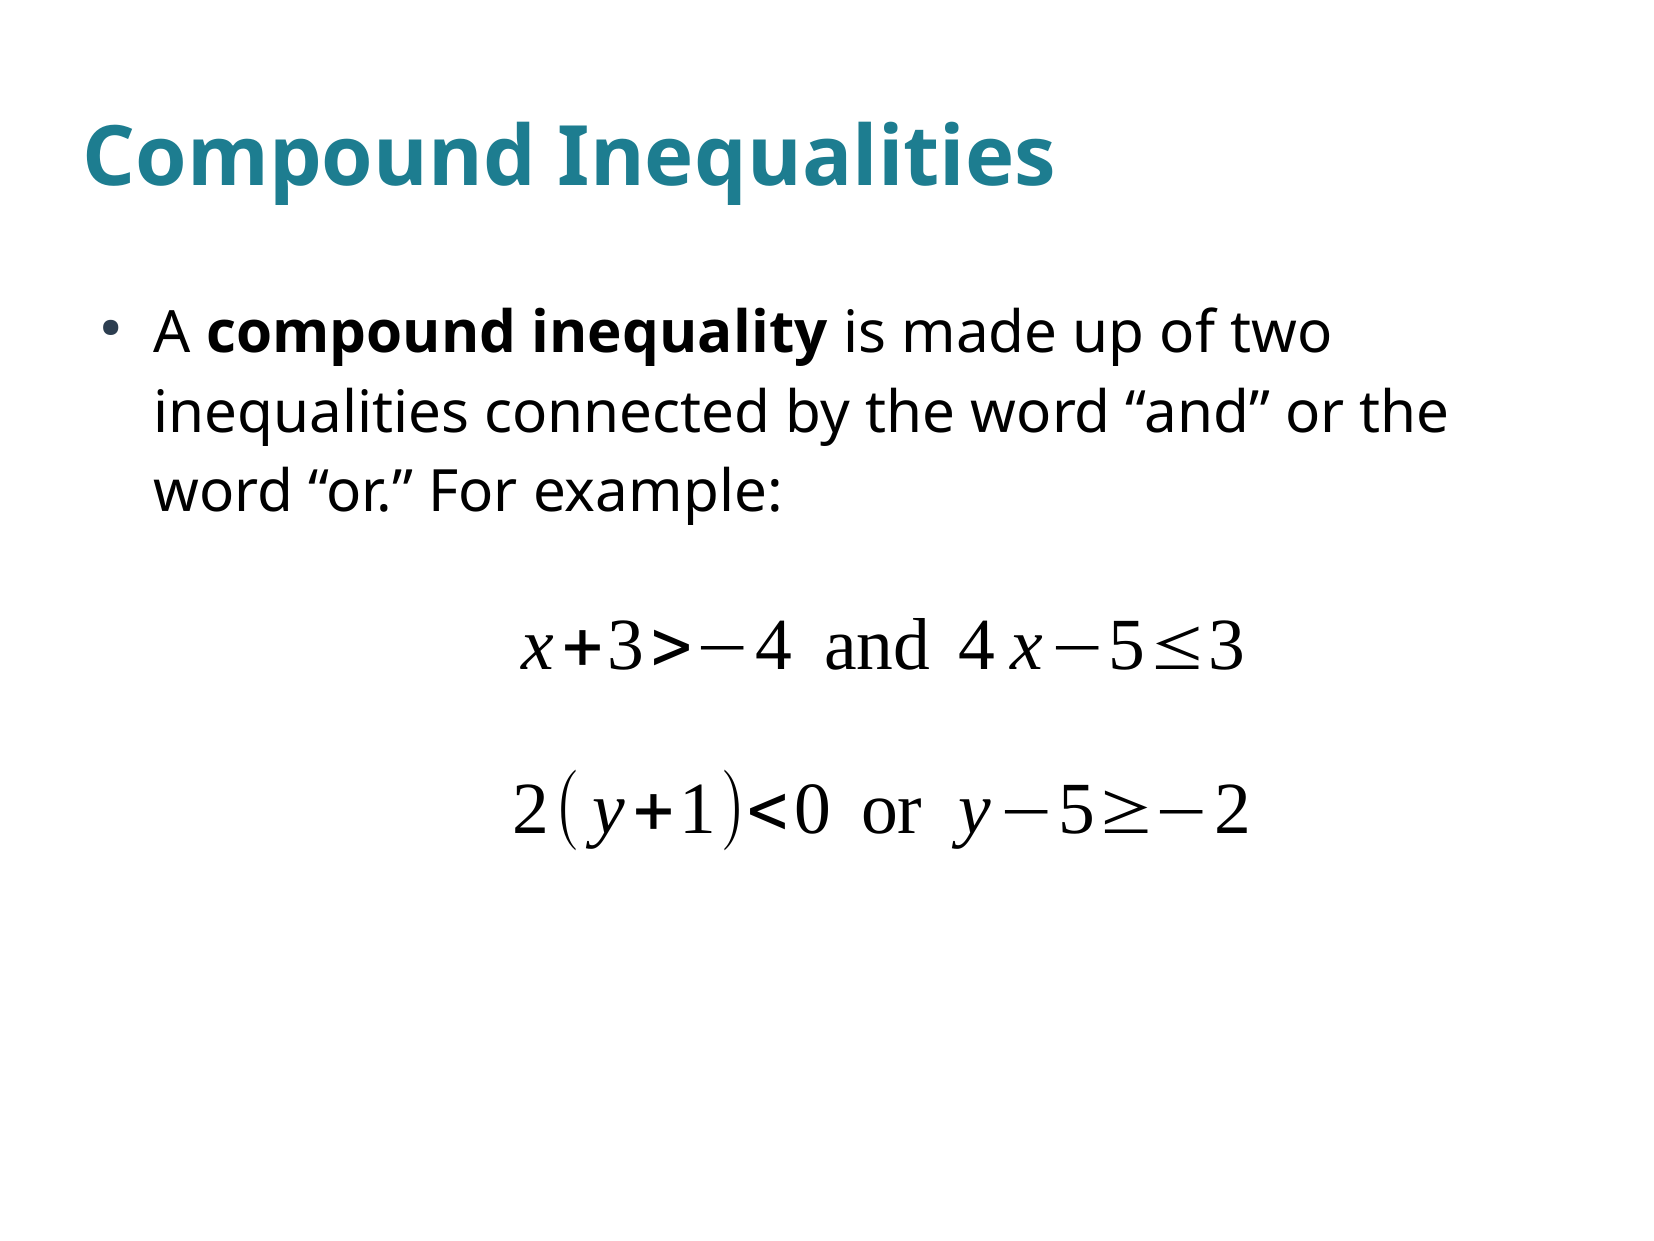

# Compound Inequalities
A compound inequality is made up of two inequalities connected by the word “and” or the word “or.” For example: